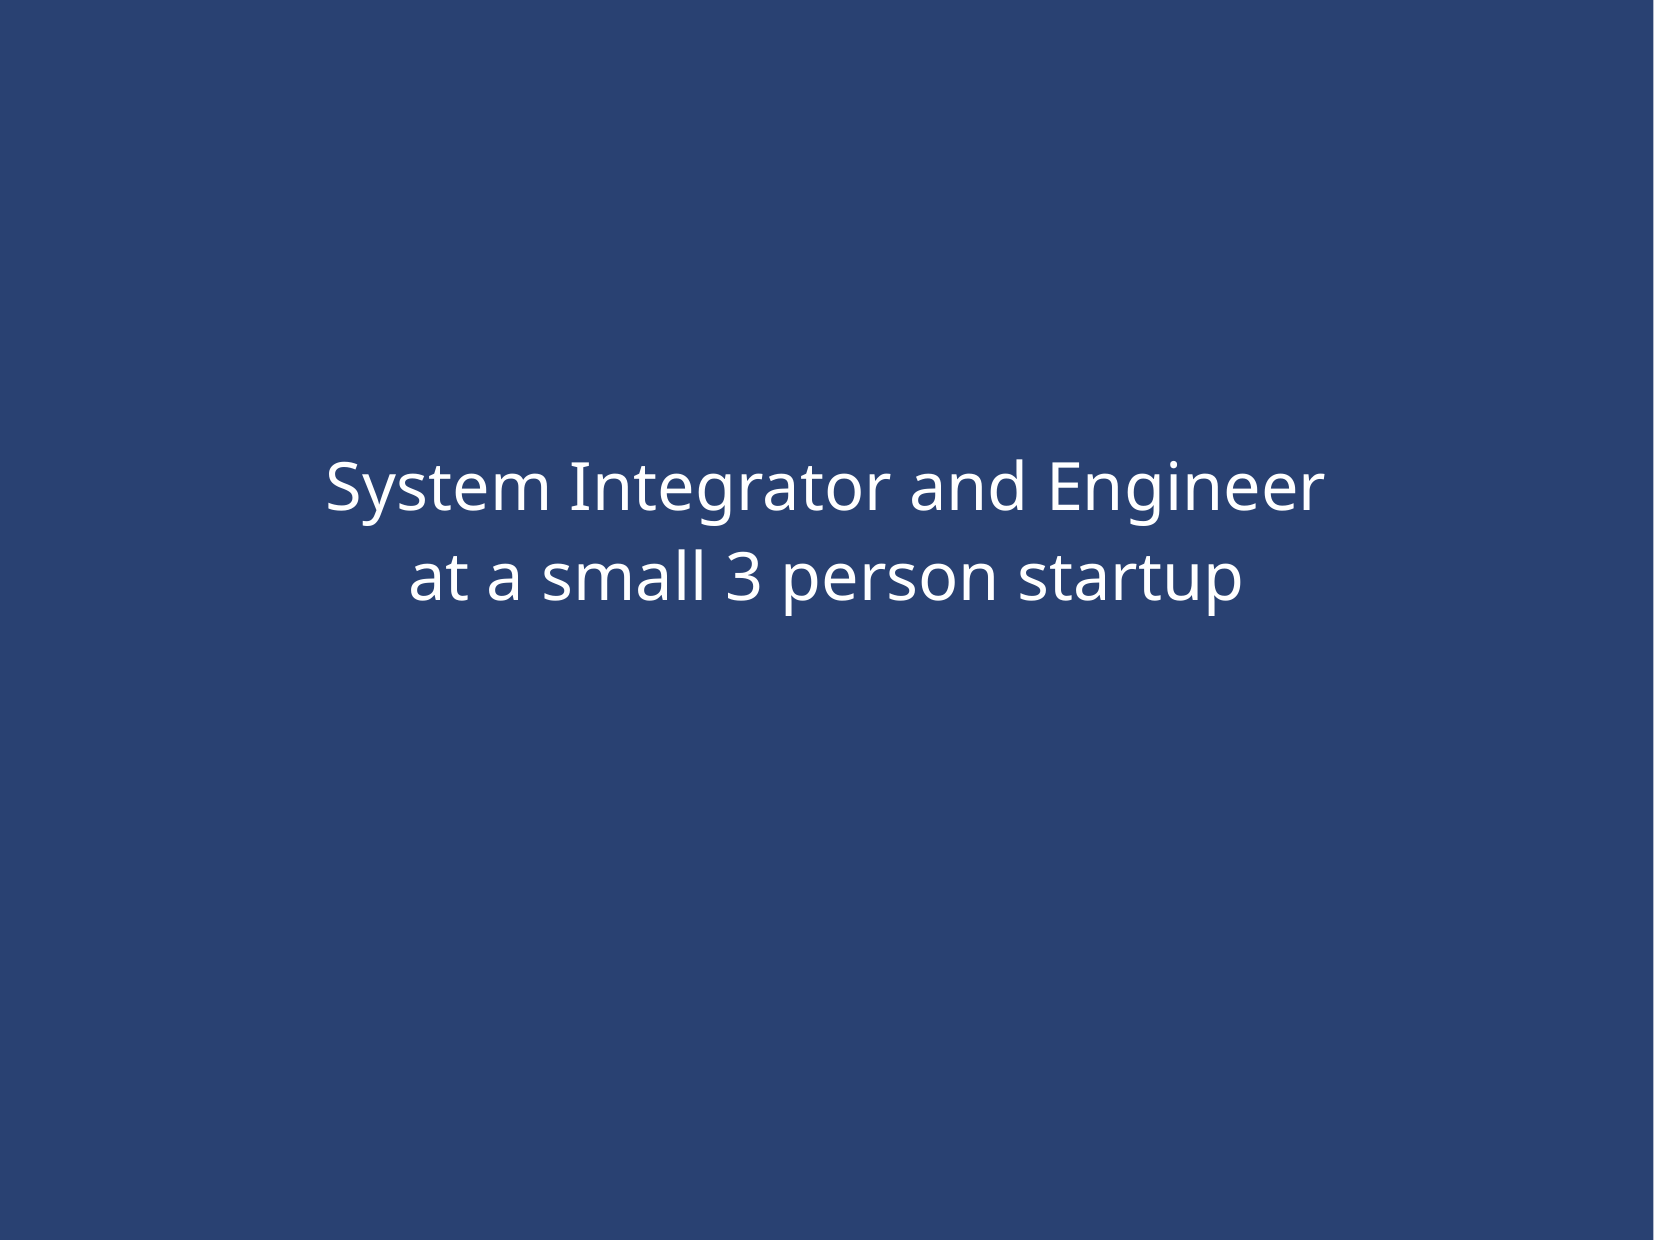

# System Integrator and Engineer at a small 3 person startup